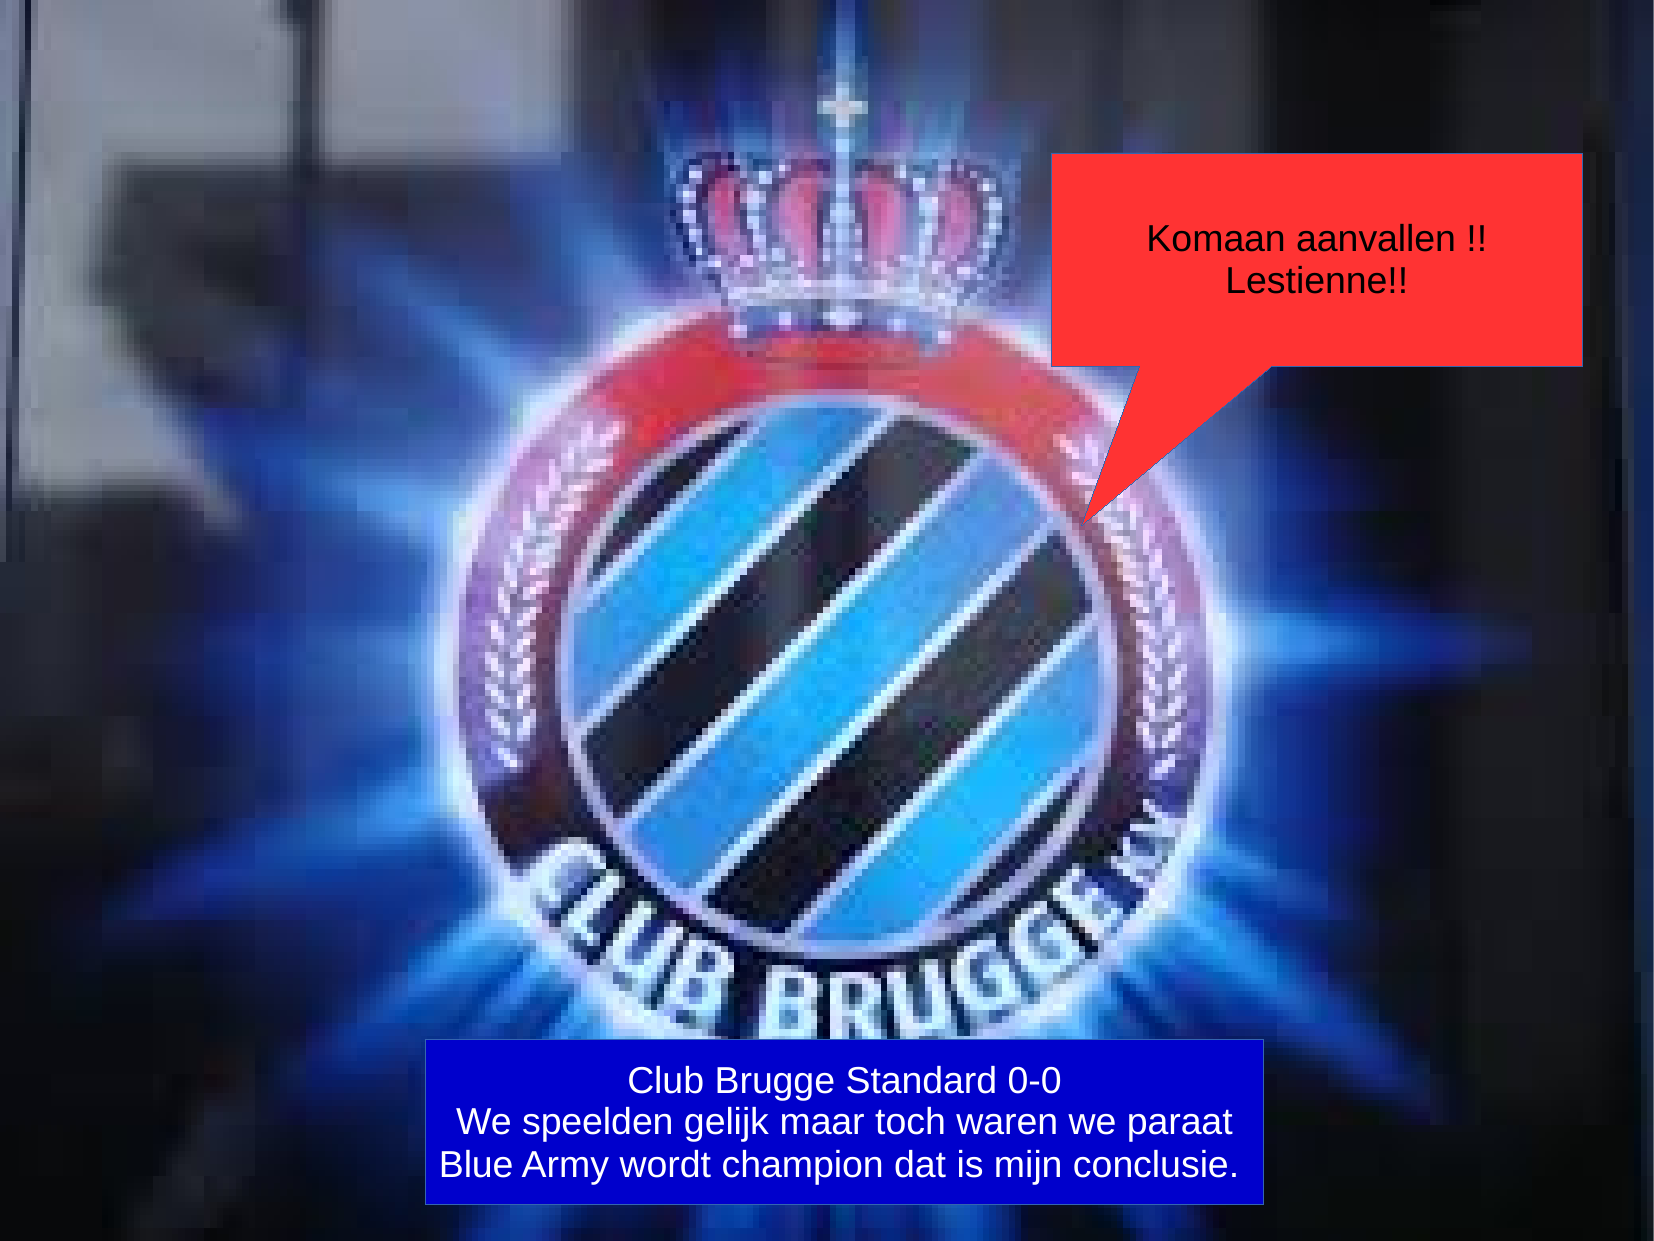

Komaan aanvallen !!
Lestienne!!
Club Brugge Standard 0-0
We speelden gelijk maar toch waren we paraat
Blue Army wordt champion dat is mijn conclusie.